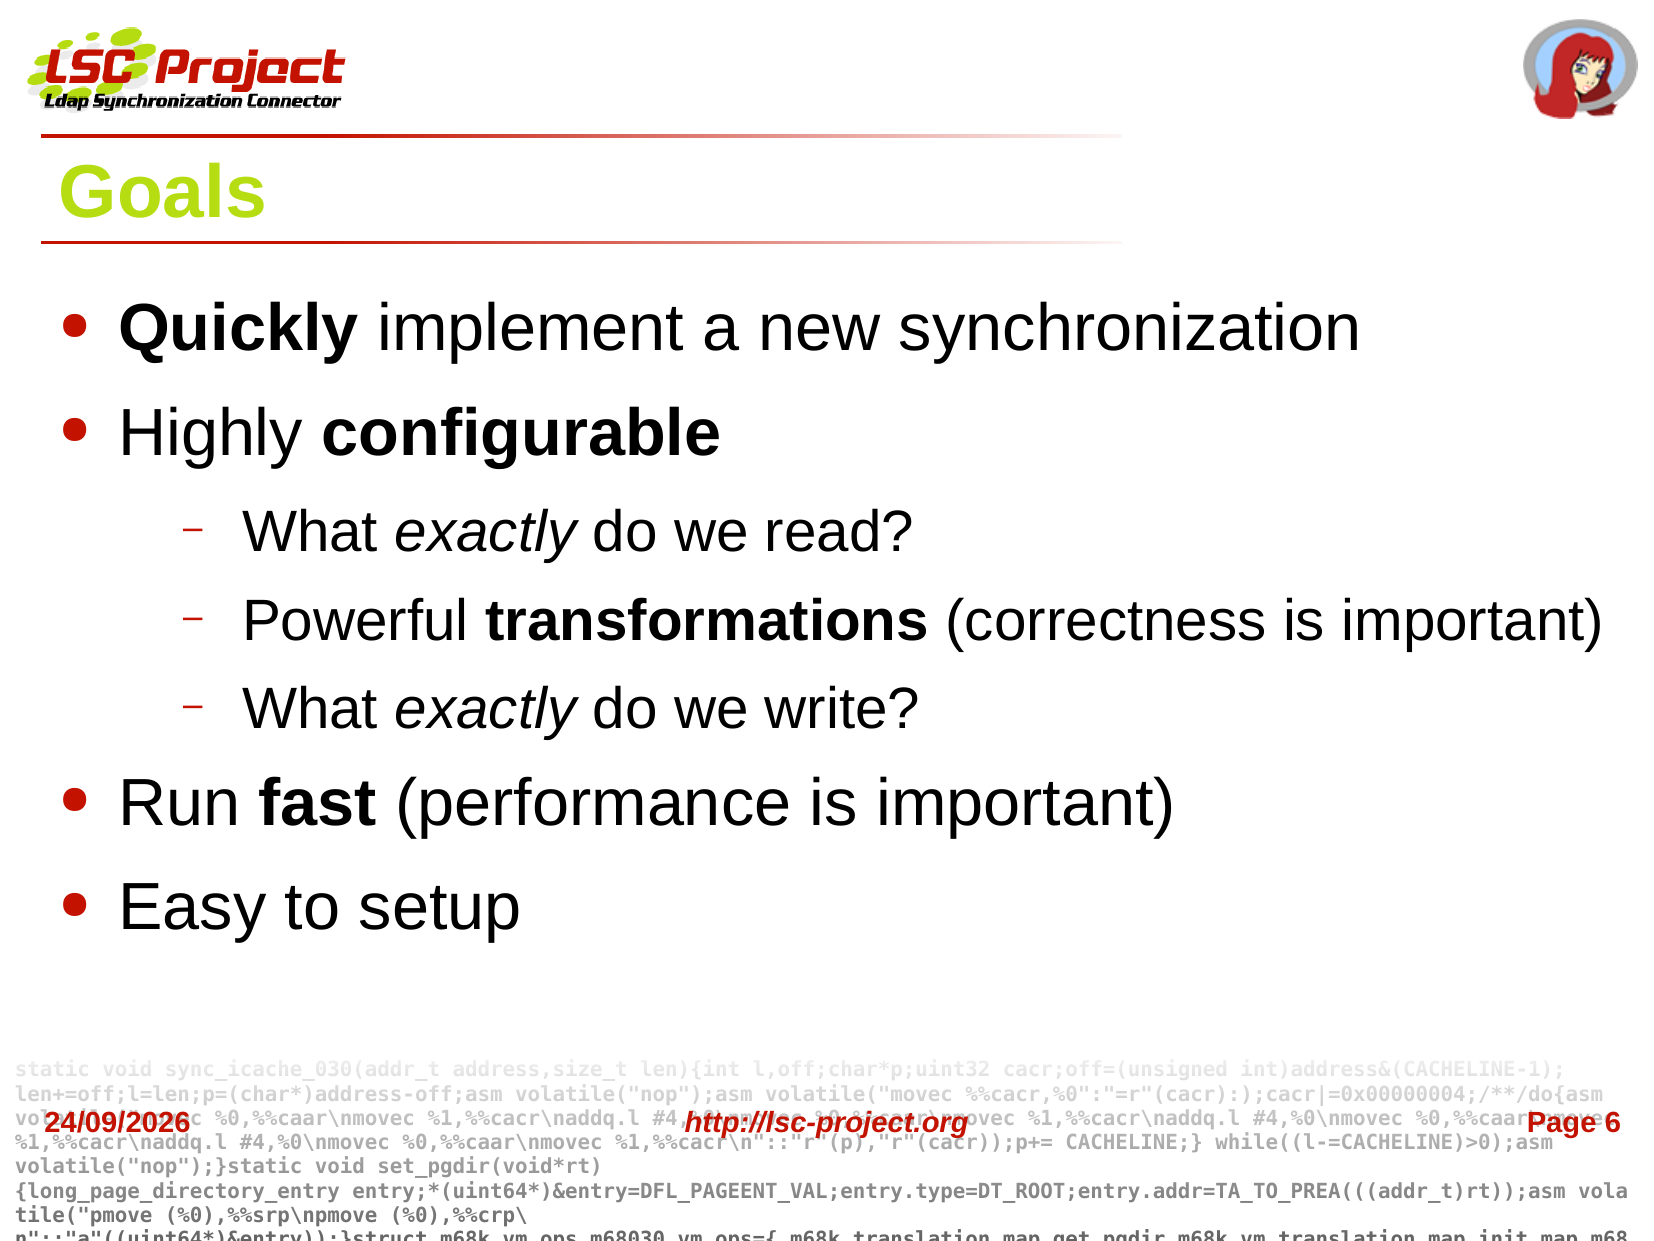

# Goals
Quickly implement a new synchronization
Highly configurable
What exactly do we read?
Powerful transformations (correctness is important)
What exactly do we write?
Run fast (performance is important)
Easy to setup